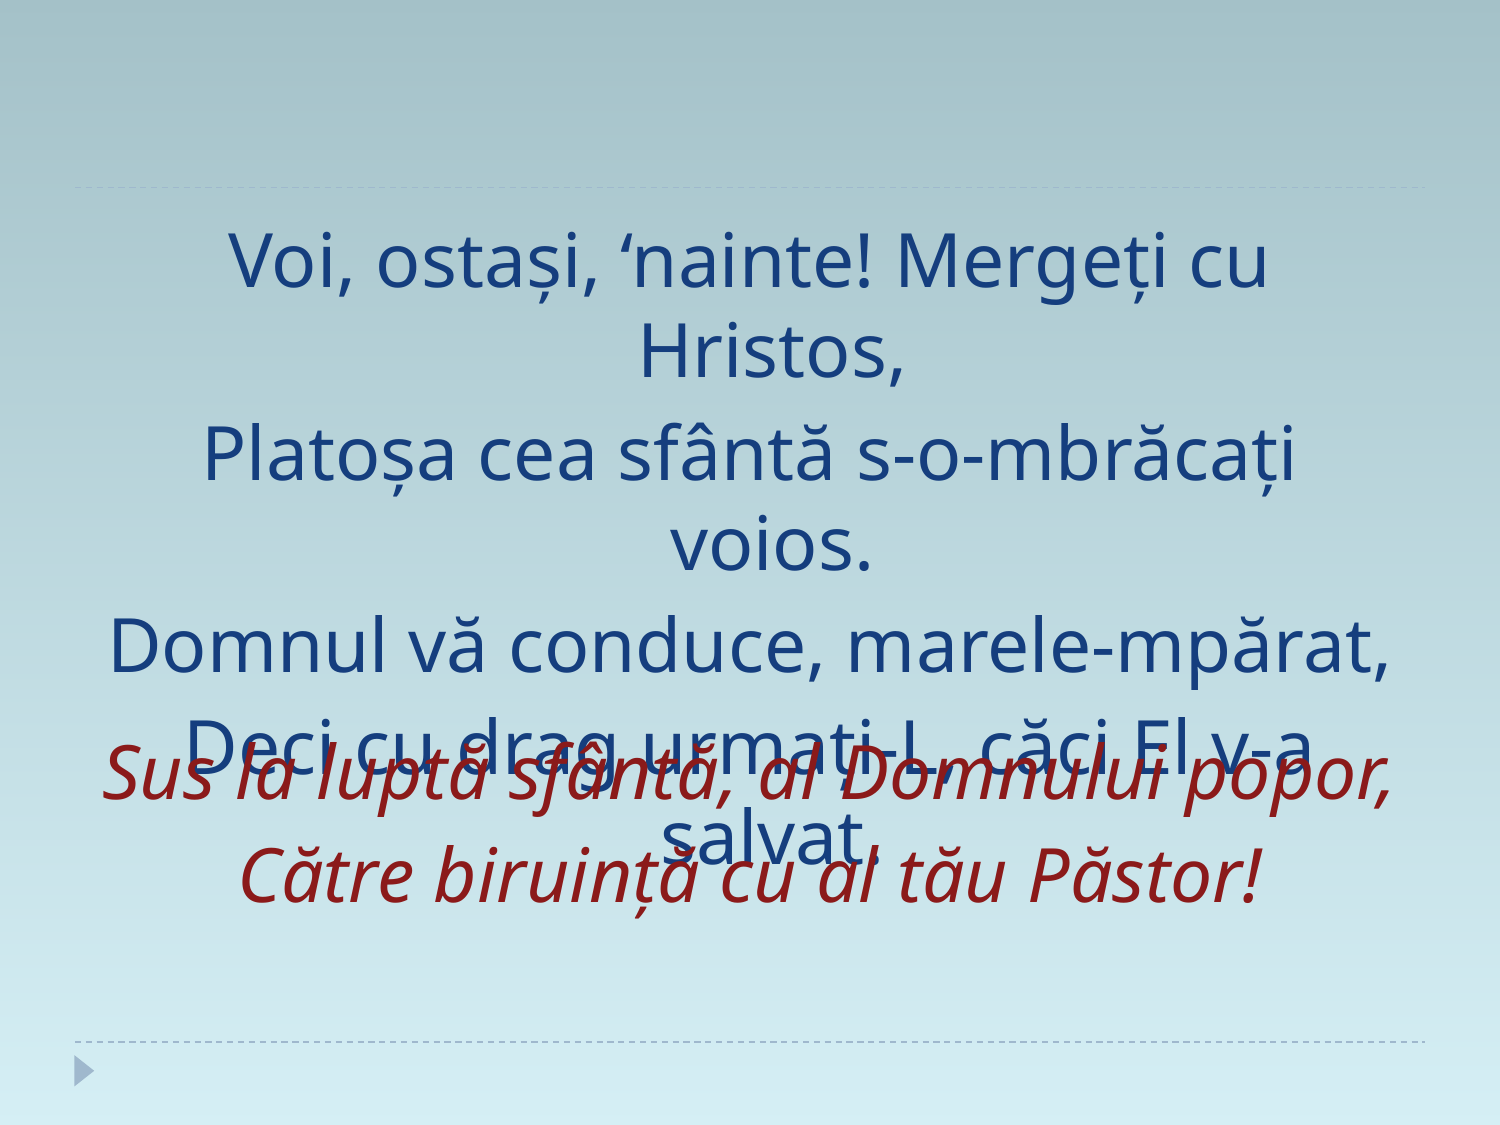

# Voi, ostaşi, ‘nainte! Mergeţi cu Hristos,
Platoşa cea sfântă s-o-mbrăcaţi voios.
Domnul vă conduce, marele-mpărat,
Deci cu drag urmaţi-L, căci El v-a salvat.
Sus la luptă sfântă, al Domnului popor,
Către biruinţă cu al tău Păstor!